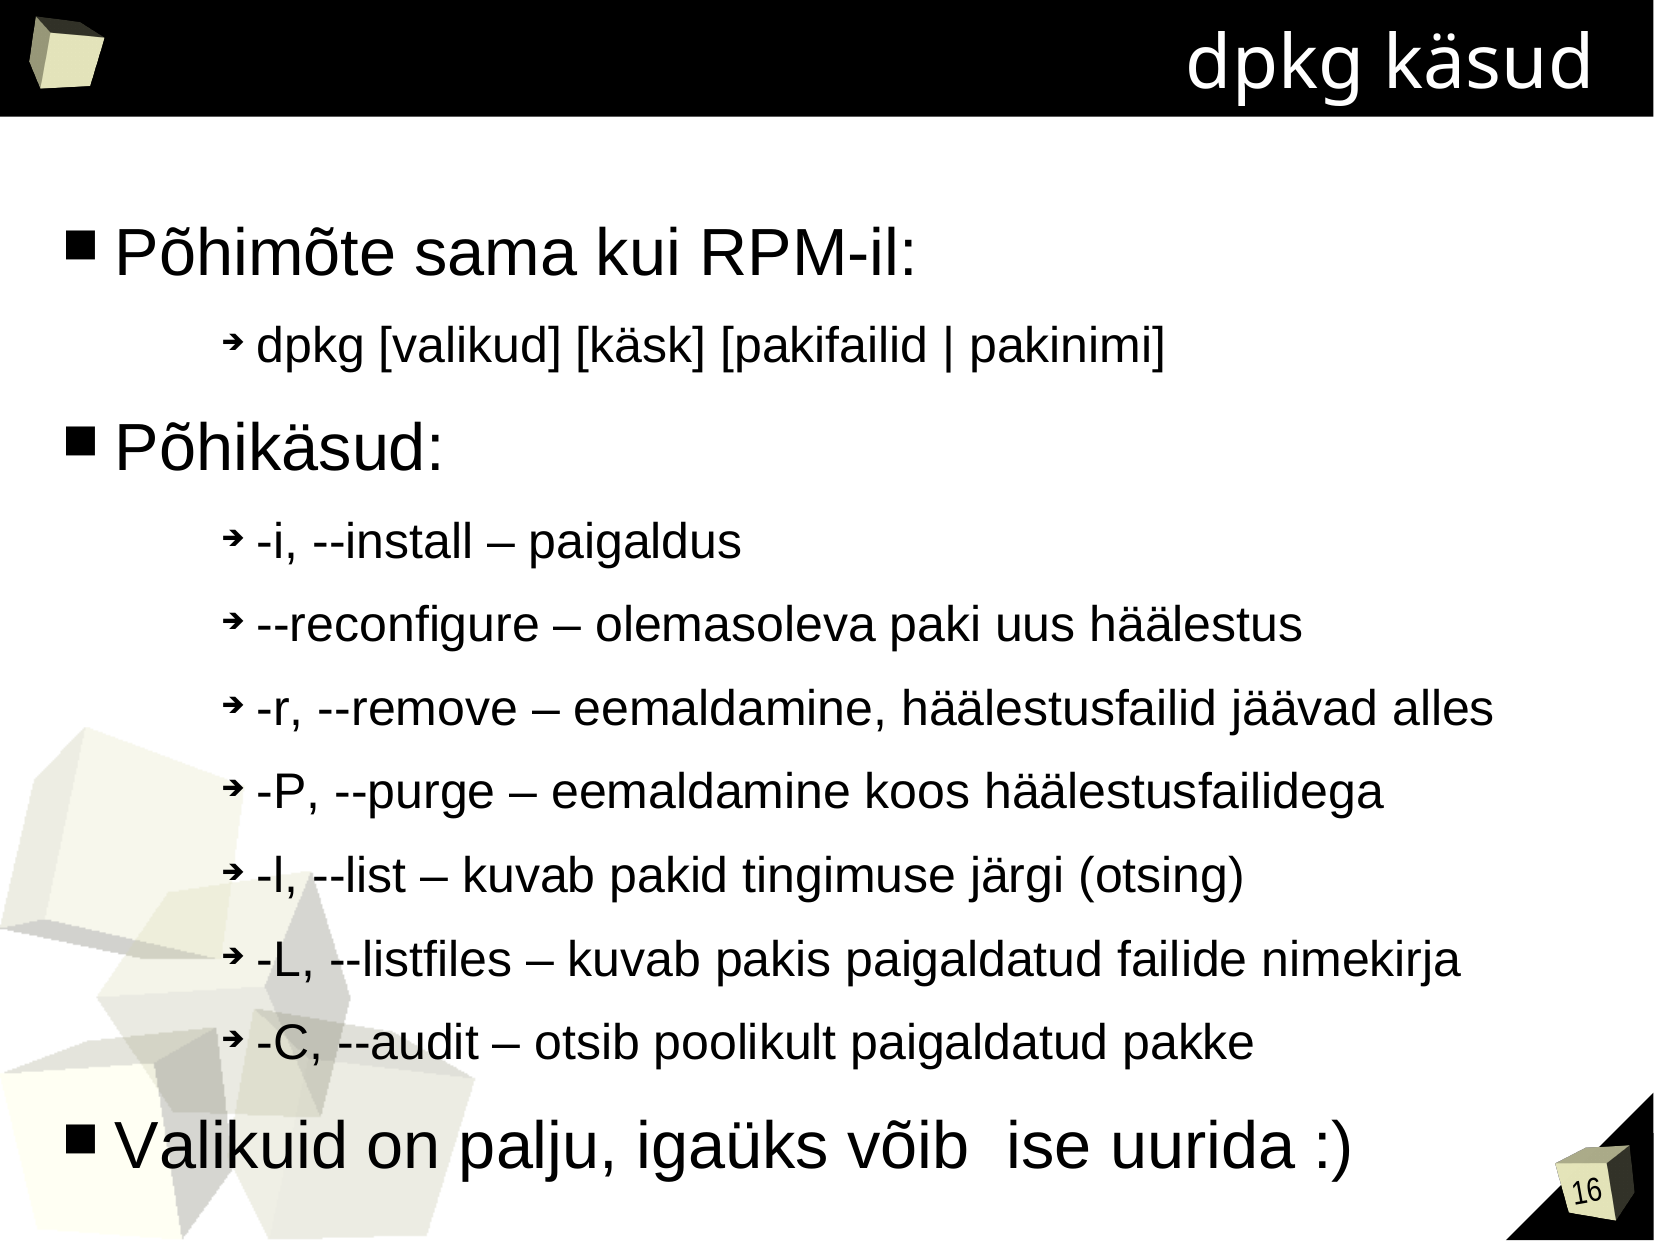

# dpkg käsud
Põhimõte sama kui RPM-il:
dpkg [valikud] [käsk] [pakifailid | pakinimi]
Põhikäsud:
-i, --install – paigaldus
--reconfigure – olemasoleva paki uus häälestus
-r, --remove – eemaldamine, häälestusfailid jäävad alles
-P, --purge – eemaldamine koos häälestusfailidega
-l, --list – kuvab pakid tingimuse järgi (otsing)
-L, --listfiles – kuvab pakis paigaldatud failide nimekirja
-C, --audit – otsib poolikult paigaldatud pakke
Valikuid on palju, igaüks võib ise uurida :)